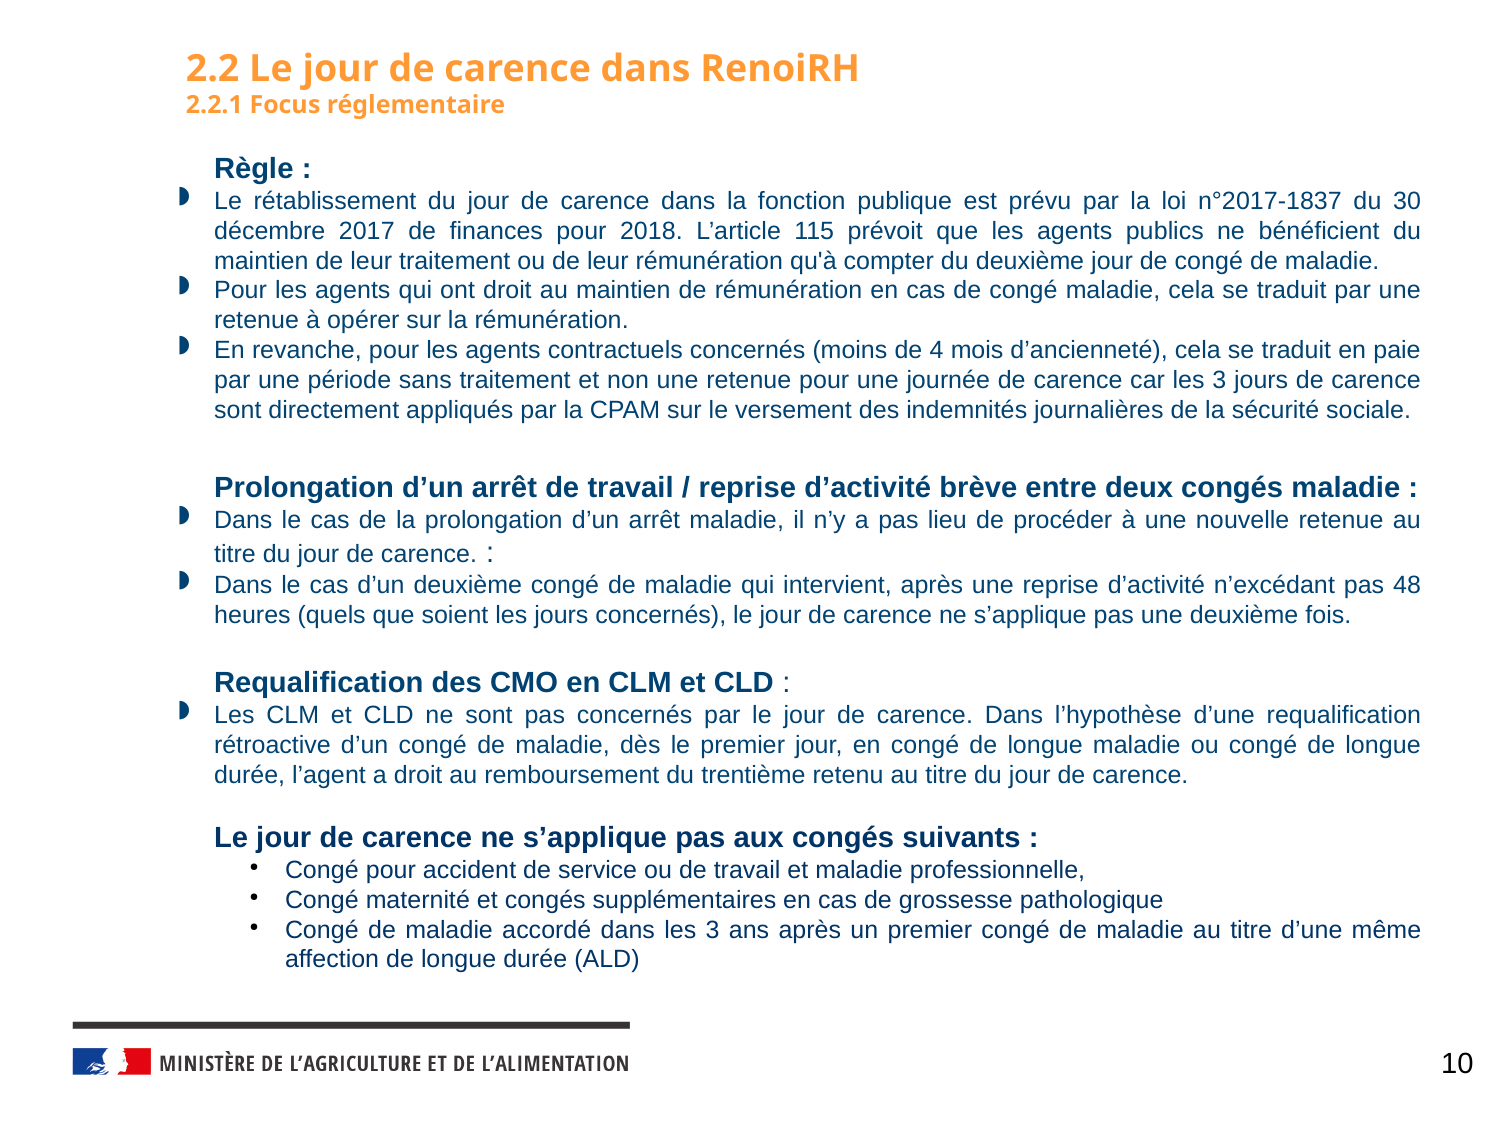

2.2 Le jour de carence dans RenoiRH
2.2.1 Focus réglementaire
Règle :
Le rétablissement du jour de carence dans la fonction publique est prévu par la loi n°2017-1837 du 30 décembre 2017 de finances pour 2018. L’article 115 prévoit que les agents publics ne bénéficient du maintien de leur traitement ou de leur rémunération qu'à compter du deuxième jour de congé de maladie.
Pour les agents qui ont droit au maintien de rémunération en cas de congé maladie, cela se traduit par une retenue à opérer sur la rémunération.
En revanche, pour les agents contractuels concernés (moins de 4 mois d’ancienneté), cela se traduit en paie par une période sans traitement et non une retenue pour une journée de carence car les 3 jours de carence sont directement appliqués par la CPAM sur le versement des indemnités journalières de la sécurité sociale.
Prolongation d’un arrêt de travail / reprise d’activité brève entre deux congés maladie :
Dans le cas de la prolongation d’un arrêt maladie, il n’y a pas lieu de procéder à une nouvelle retenue au titre du jour de carence. :
Dans le cas d’un deuxième congé de maladie qui intervient, après une reprise d’activité n’excédant pas 48 heures (quels que soient les jours concernés), le jour de carence ne s’applique pas une deuxième fois.
Requalification des CMO en CLM et CLD :
Les CLM et CLD ne sont pas concernés par le jour de carence. Dans l’hypothèse d’une requalification rétroactive d’un congé de maladie, dès le premier jour, en congé de longue maladie ou congé de longue durée, l’agent a droit au remboursement du trentième retenu au titre du jour de carence.
Le jour de carence ne s’applique pas aux congés suivants :
Congé pour accident de service ou de travail et maladie professionnelle,
Congé maternité et congés supplémentaires en cas de grossesse pathologique
Congé de maladie accordé dans les 3 ans après un premier congé de maladie au titre d’une même affection de longue durée (ALD)